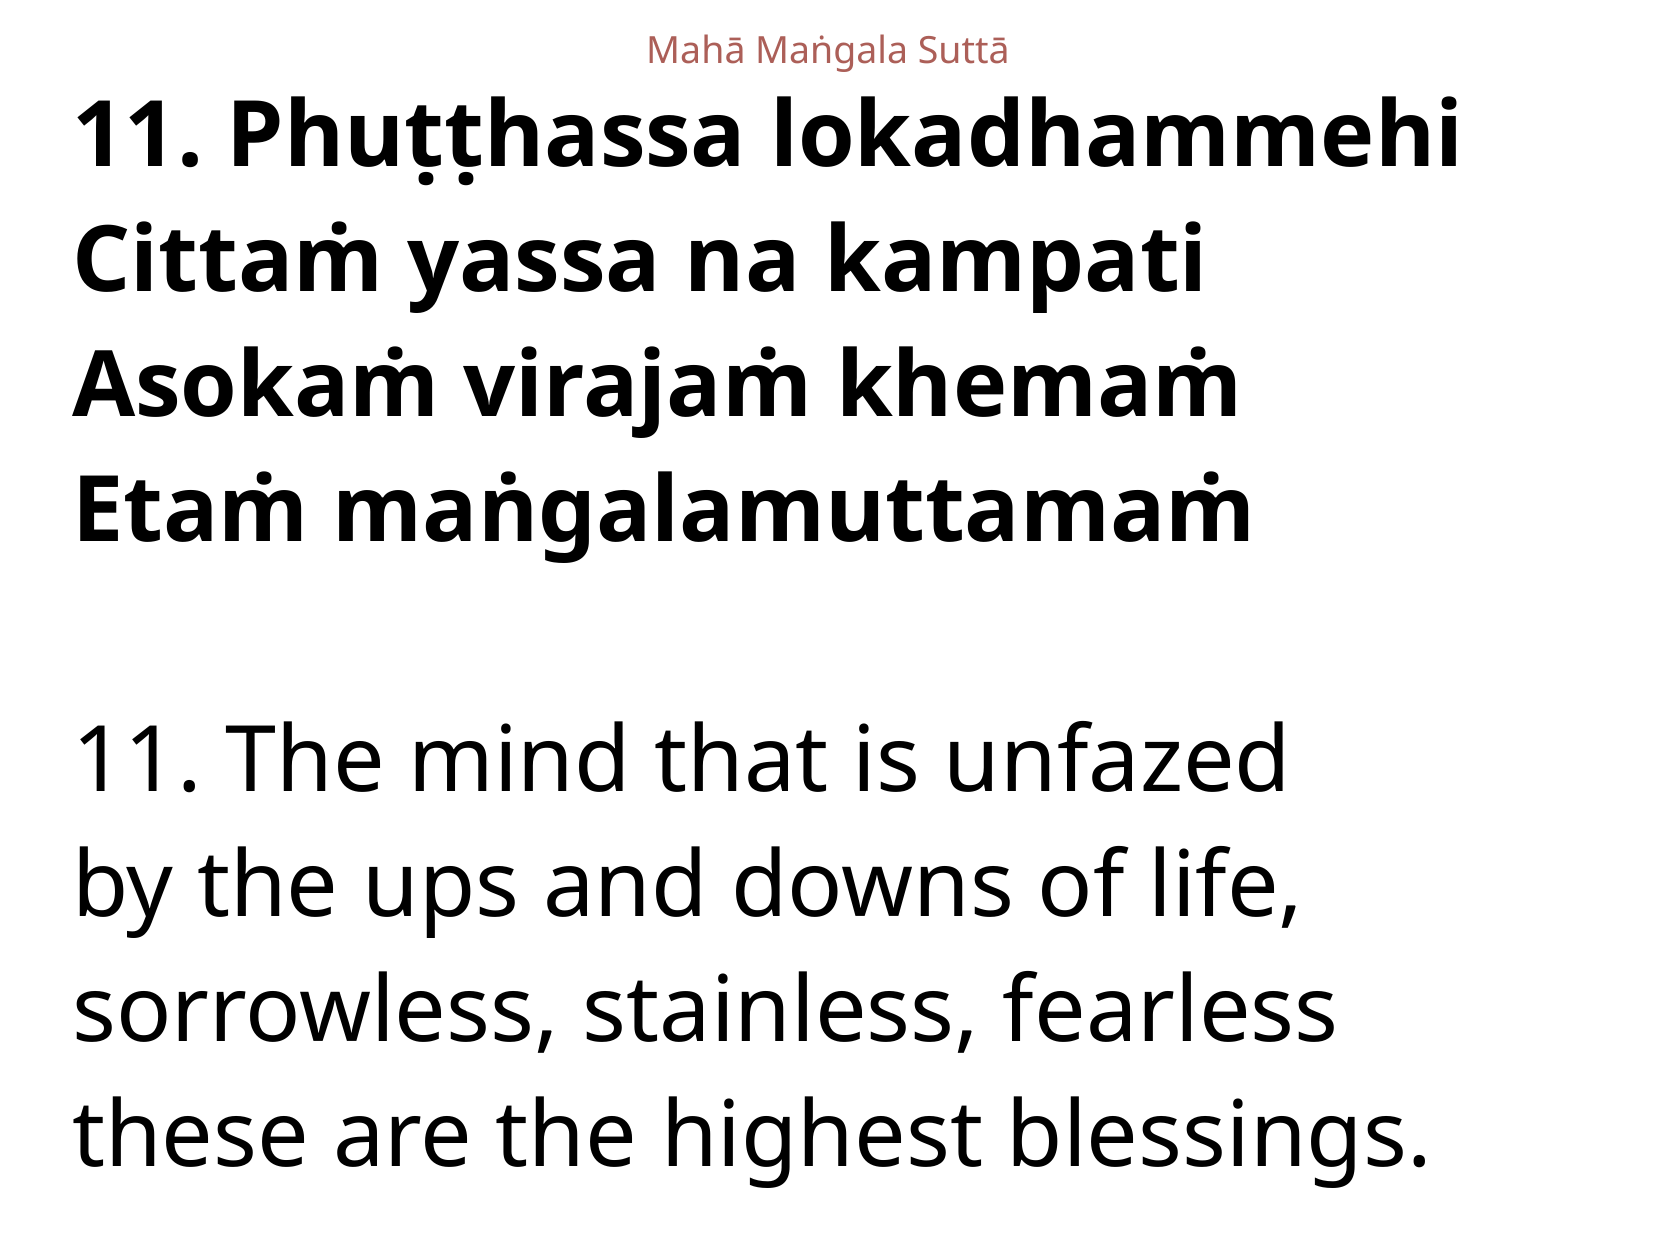

Mahā Maṅgala Suttā
11. Phuṭṭhassa lokadhammehi
Cittaṁ yassa na kampati
Asokaṁ virajaṁ khemaṁ
Etaṁ maṅgalamuttamaṁ
11. The mind that is unfazed
by the ups and downs of life,
sorrowless, stainless, fearless
these are the highest blessings.